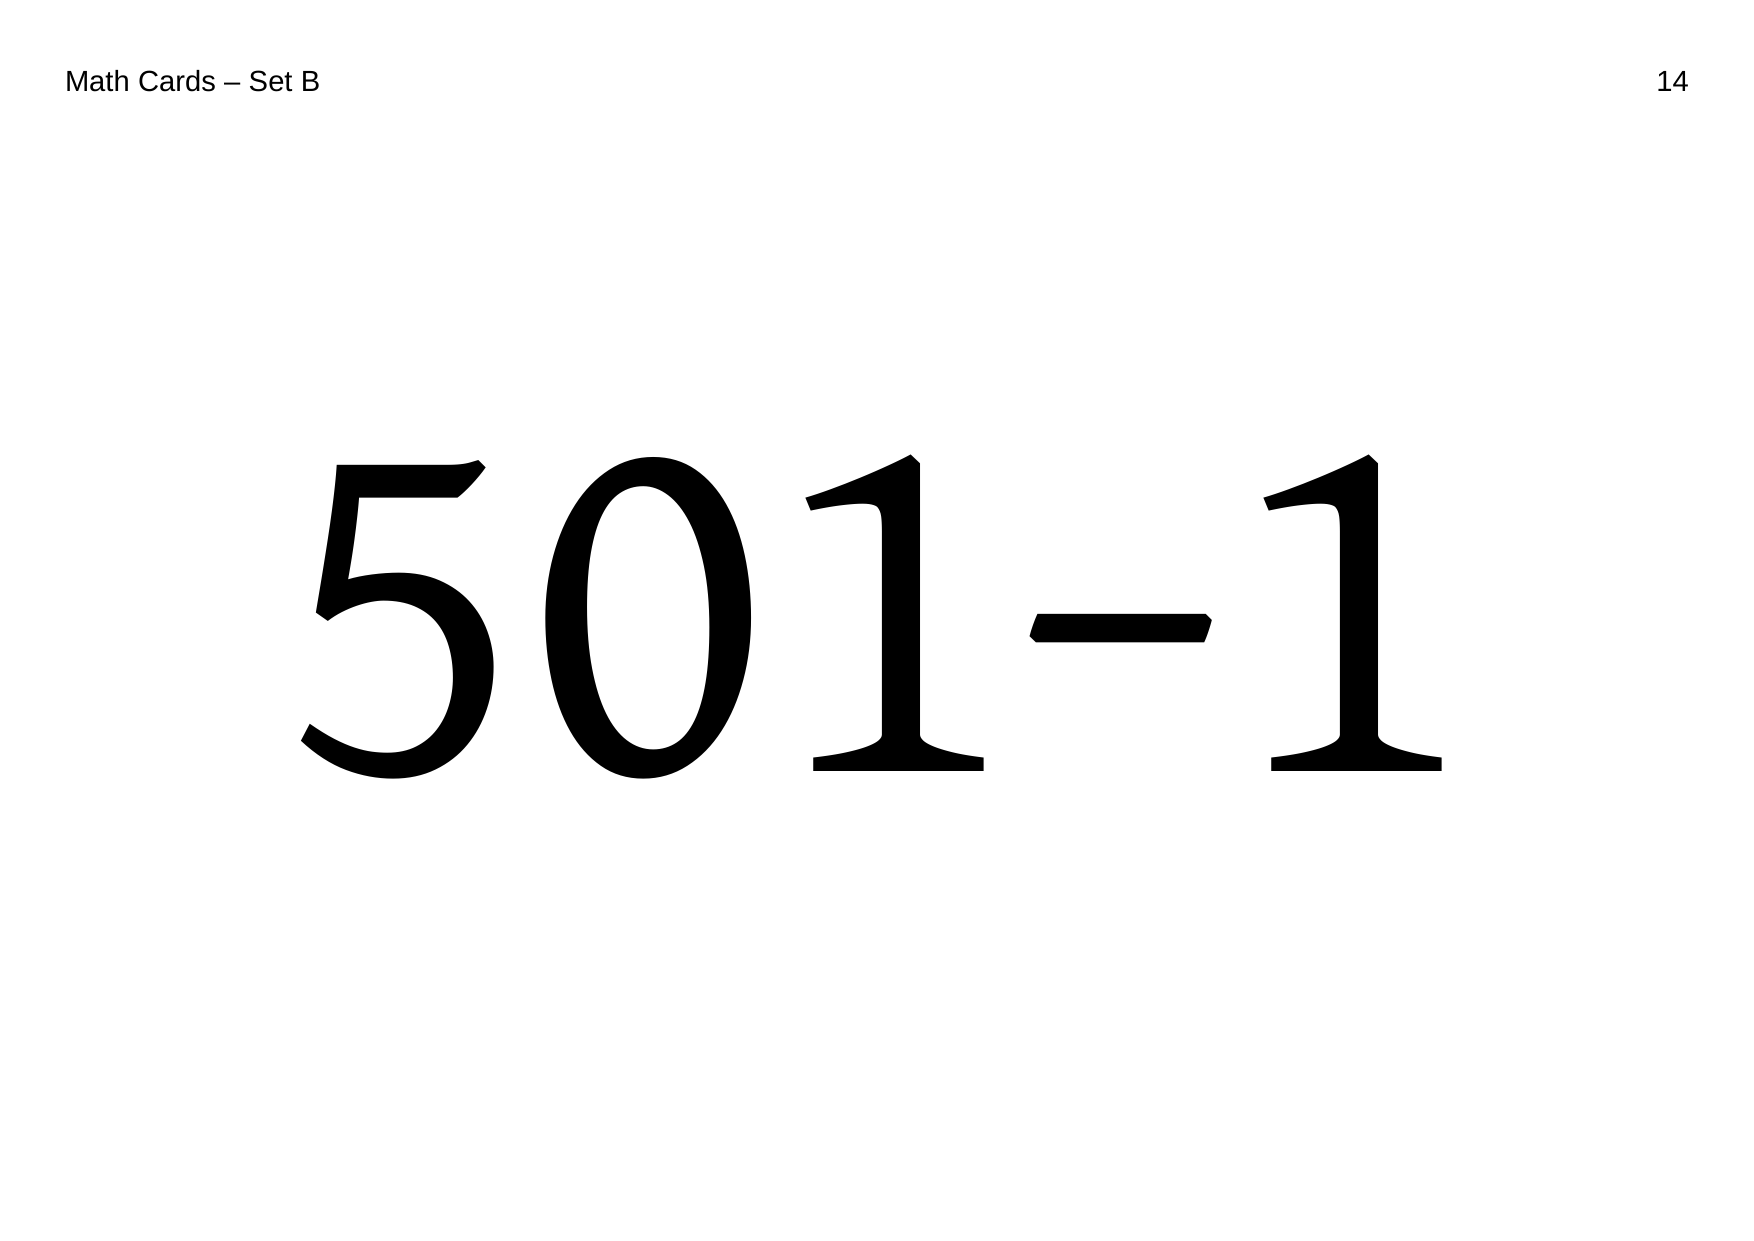

Math Cards – Set B
14
501−1